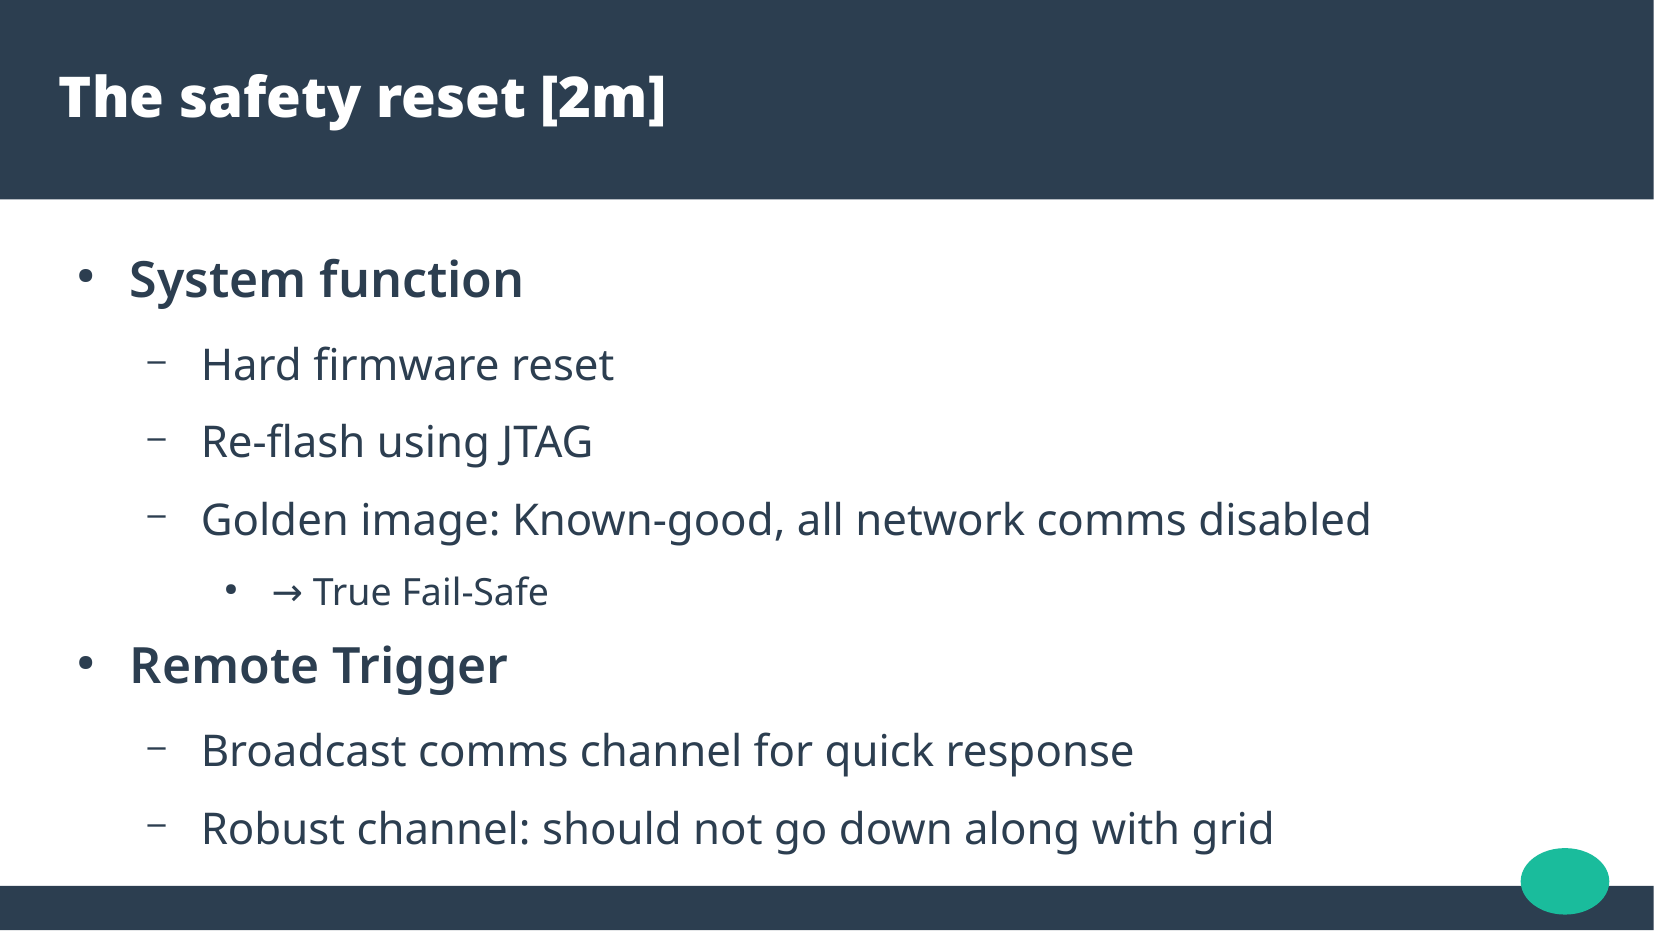

# The safety reset [2m]
System function
Hard firmware reset
Re-flash using JTAG
Golden image: Known-good, all network comms disabled
→ True Fail-Safe
Remote Trigger
Broadcast comms channel for quick response
Robust channel: should not go down along with grid